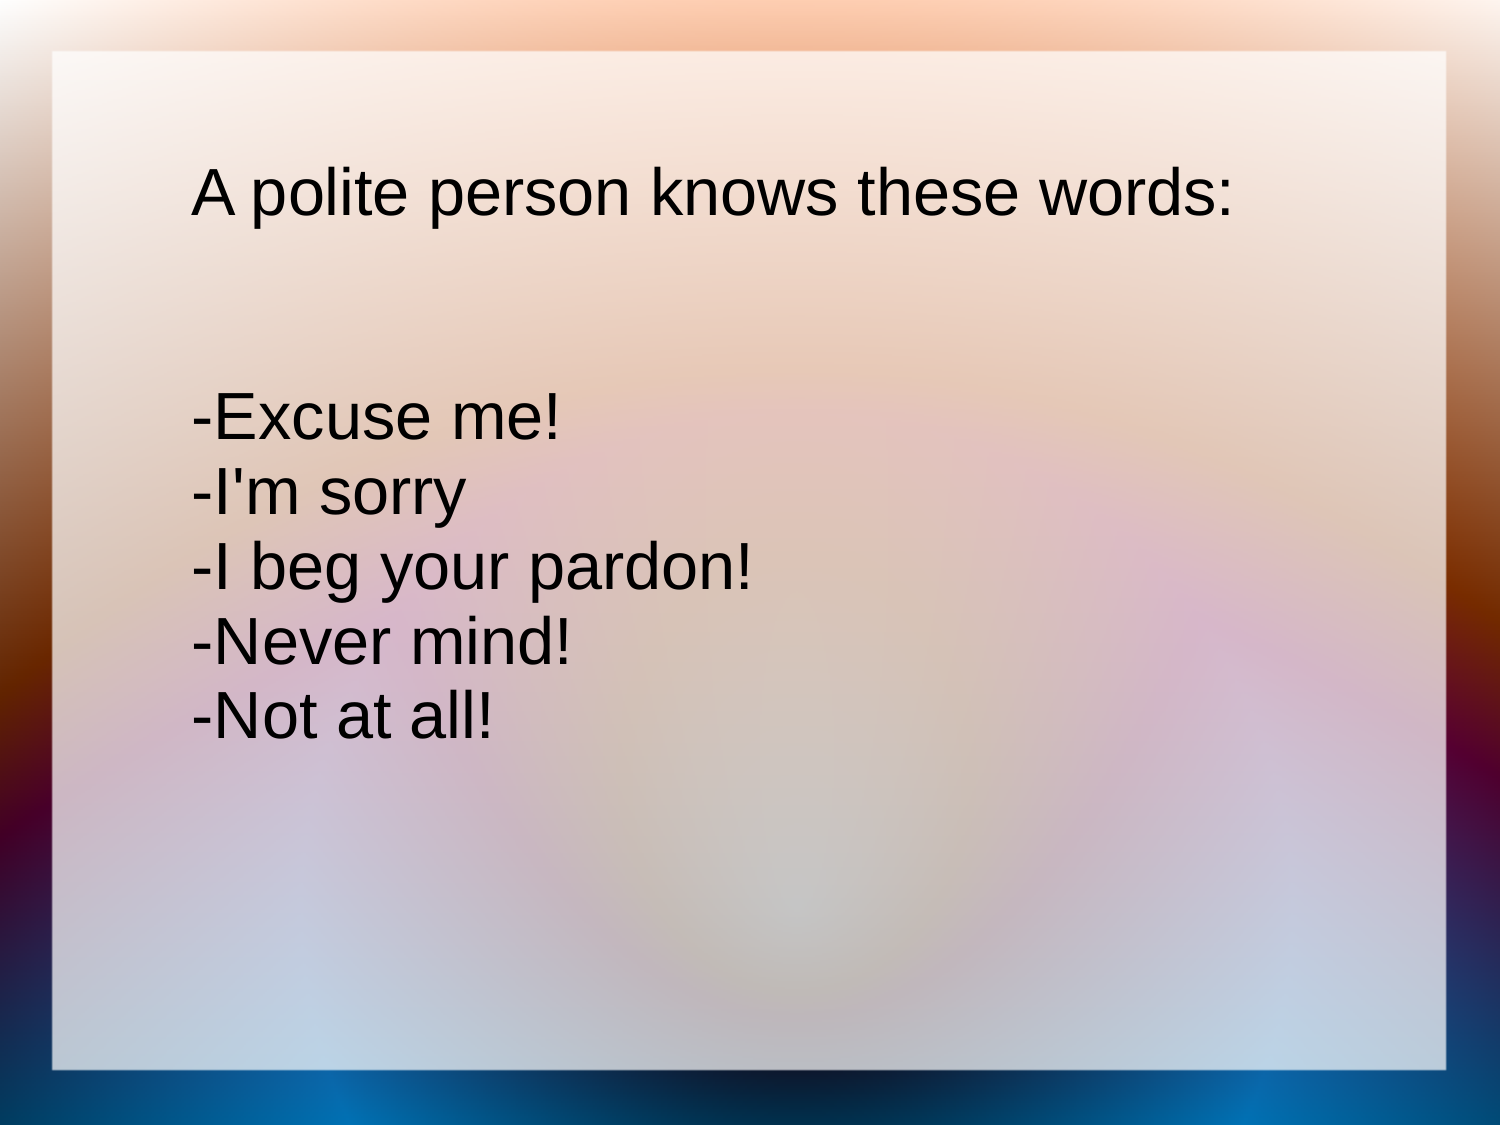

A polite person knows these words:
-Excuse me!
-I'm sorry
-I beg your pardon!
-Never mind!
-Not at all!